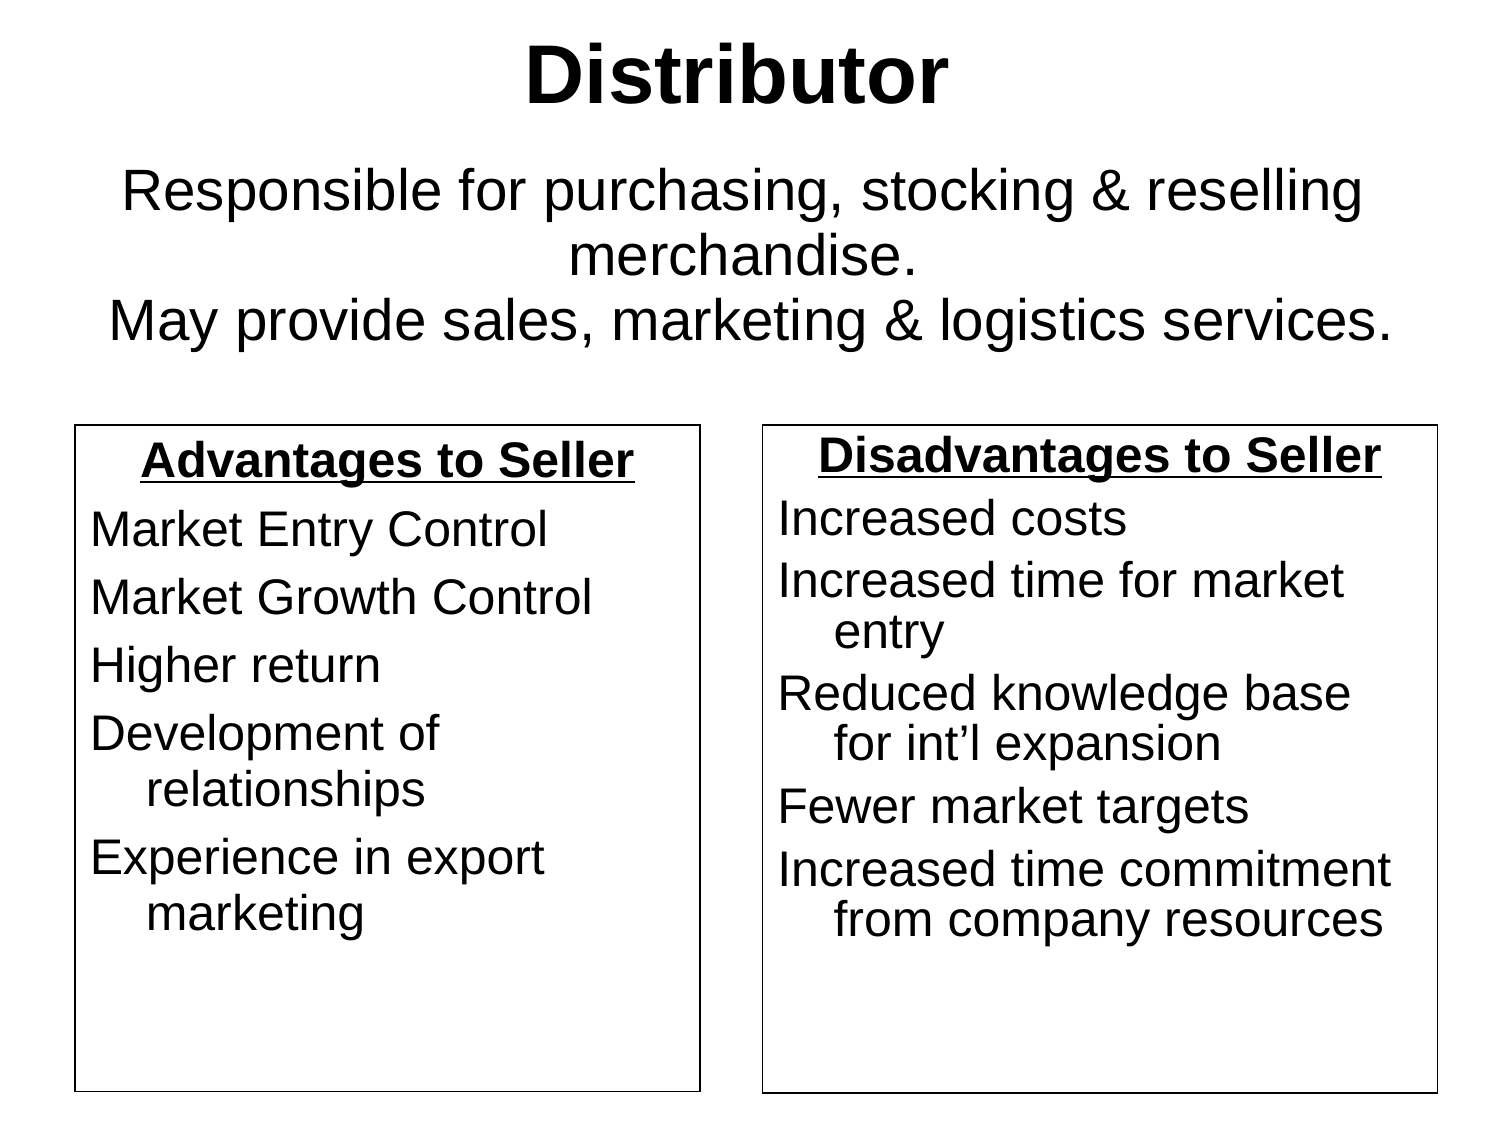

# Distributor
Responsible for purchasing, stocking & reselling merchandise.
 May provide sales, marketing & logistics services.
Advantages to Seller
Market Entry Control
Market Growth Control
Higher return
Development of relationships
Experience in export marketing
Disadvantages to Seller
Increased costs
Increased time for market entry
Reduced knowledge base for int’l expansion
Fewer market targets
Increased time commitment from company resources